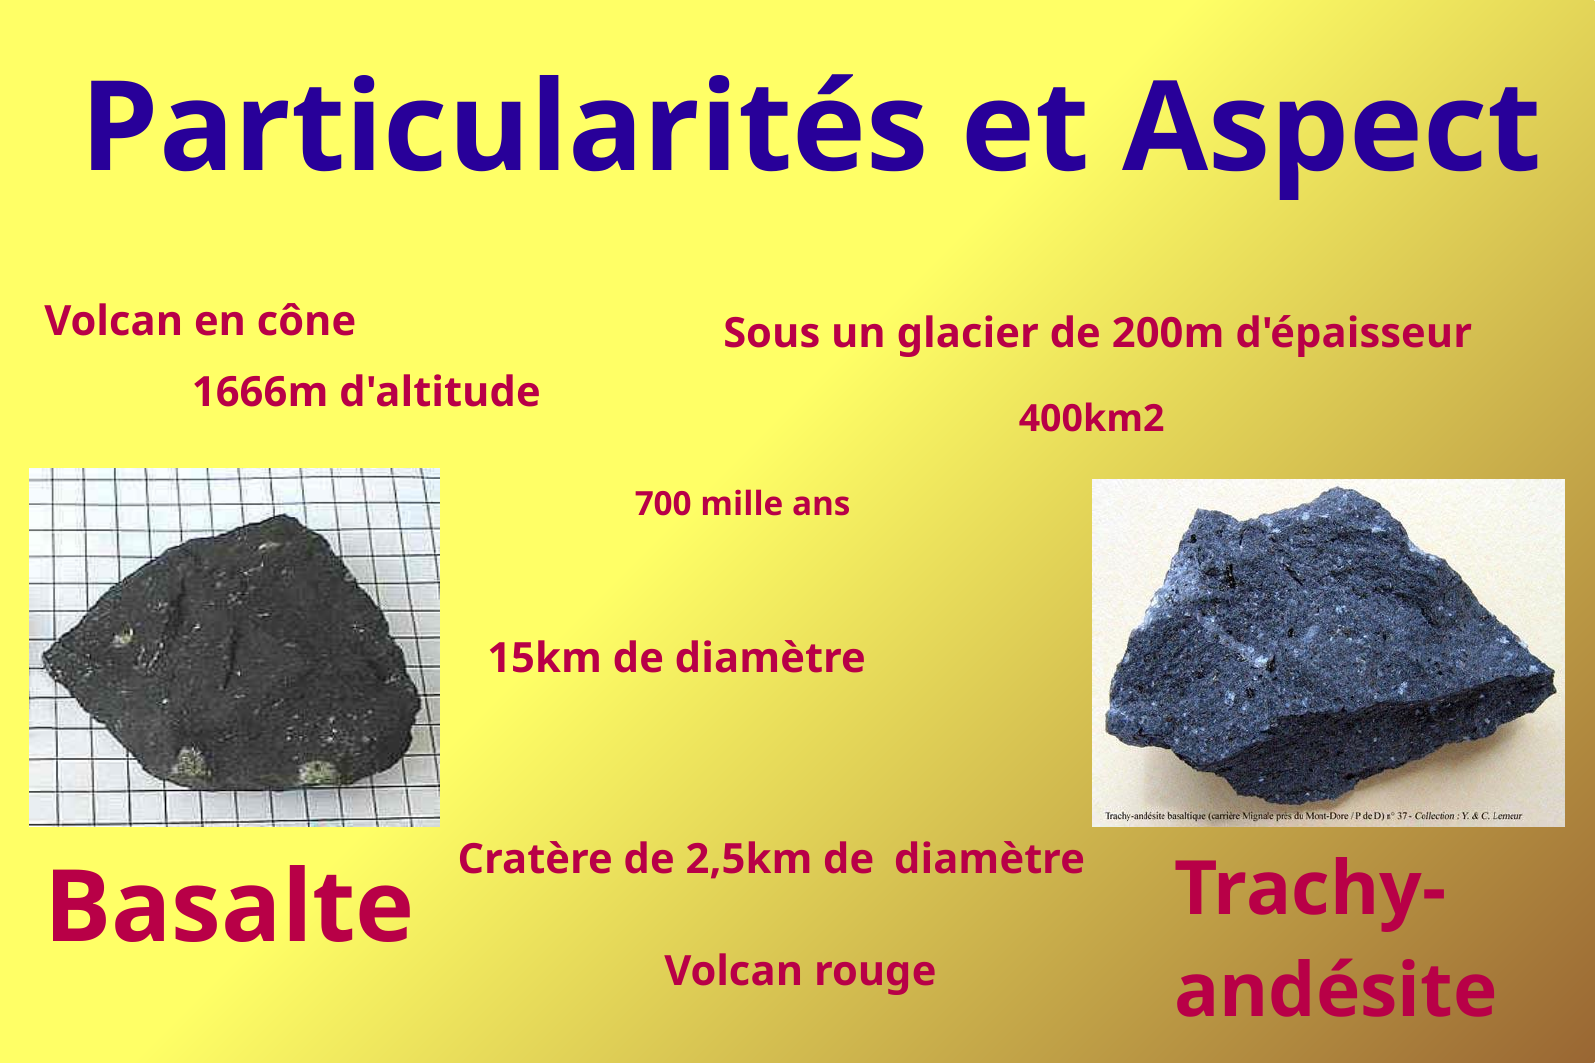

Particularités et Aspect
Volcan en cône
Sous un glacier de 200m d'épaisseur
1666m d'altitude
400km2
700 mille ans
15km de diamètre
Cratère de 2,5km de diamètre
Basalte
Trachy-andésite
Volcan rouge